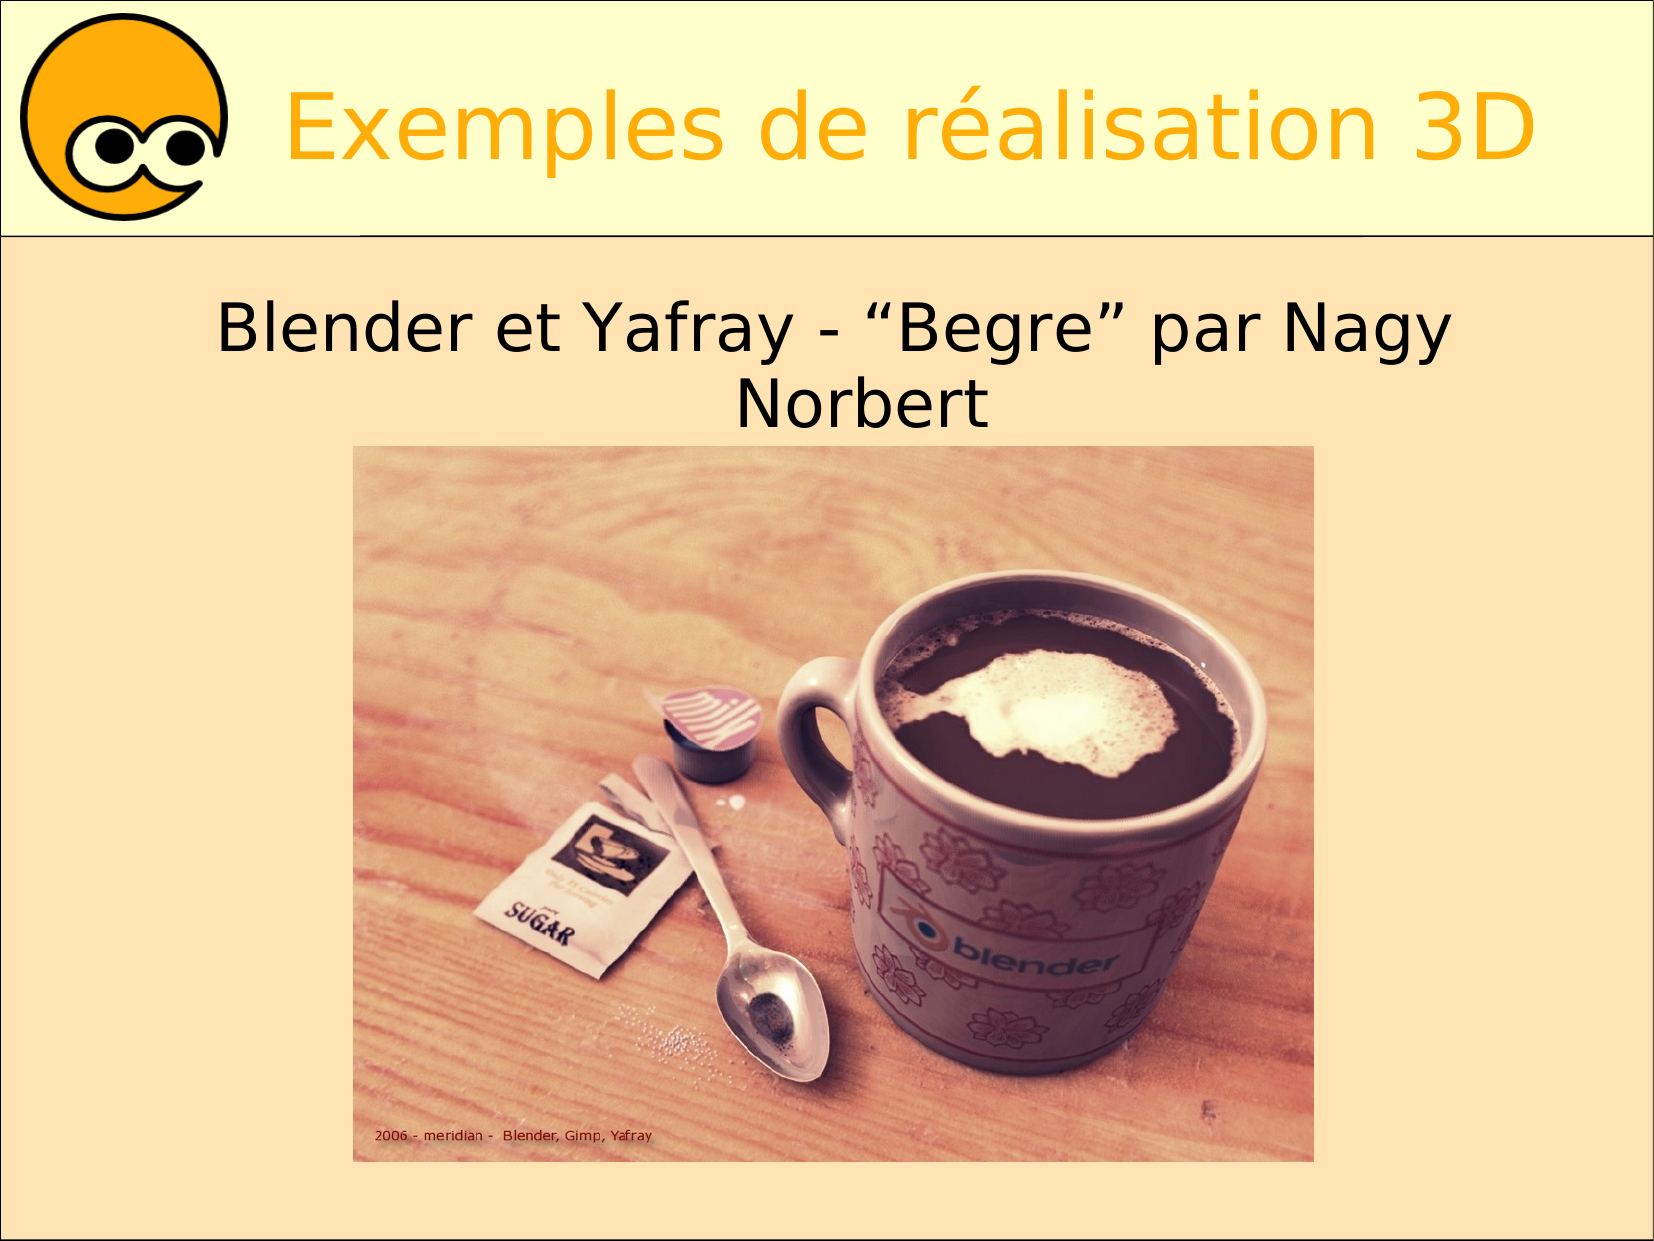

# Exemples de réalisation 3D
Blender et Yafray - “Begre” par Nagy Norbert